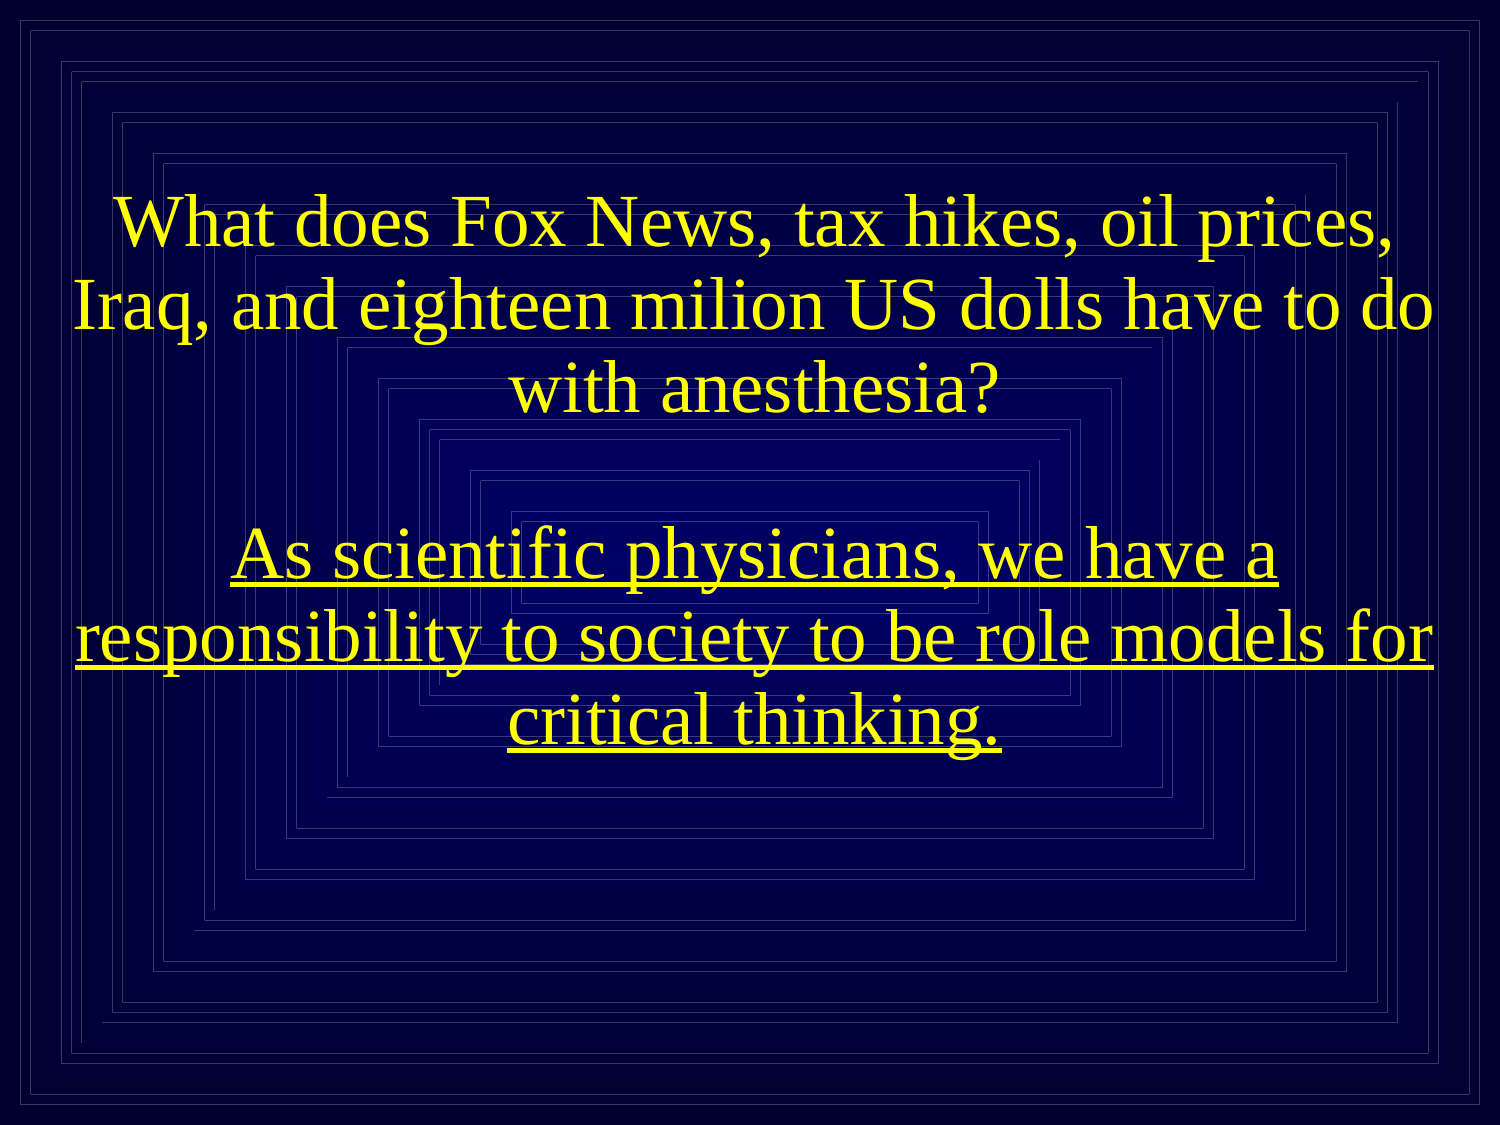

# What does Fox News, tax hikes, oil prices, Iraq, and eighteen milion US dolls have to do with anesthesia? As scientific physicians, we have a responsibility to society to be role models for critical thinking.